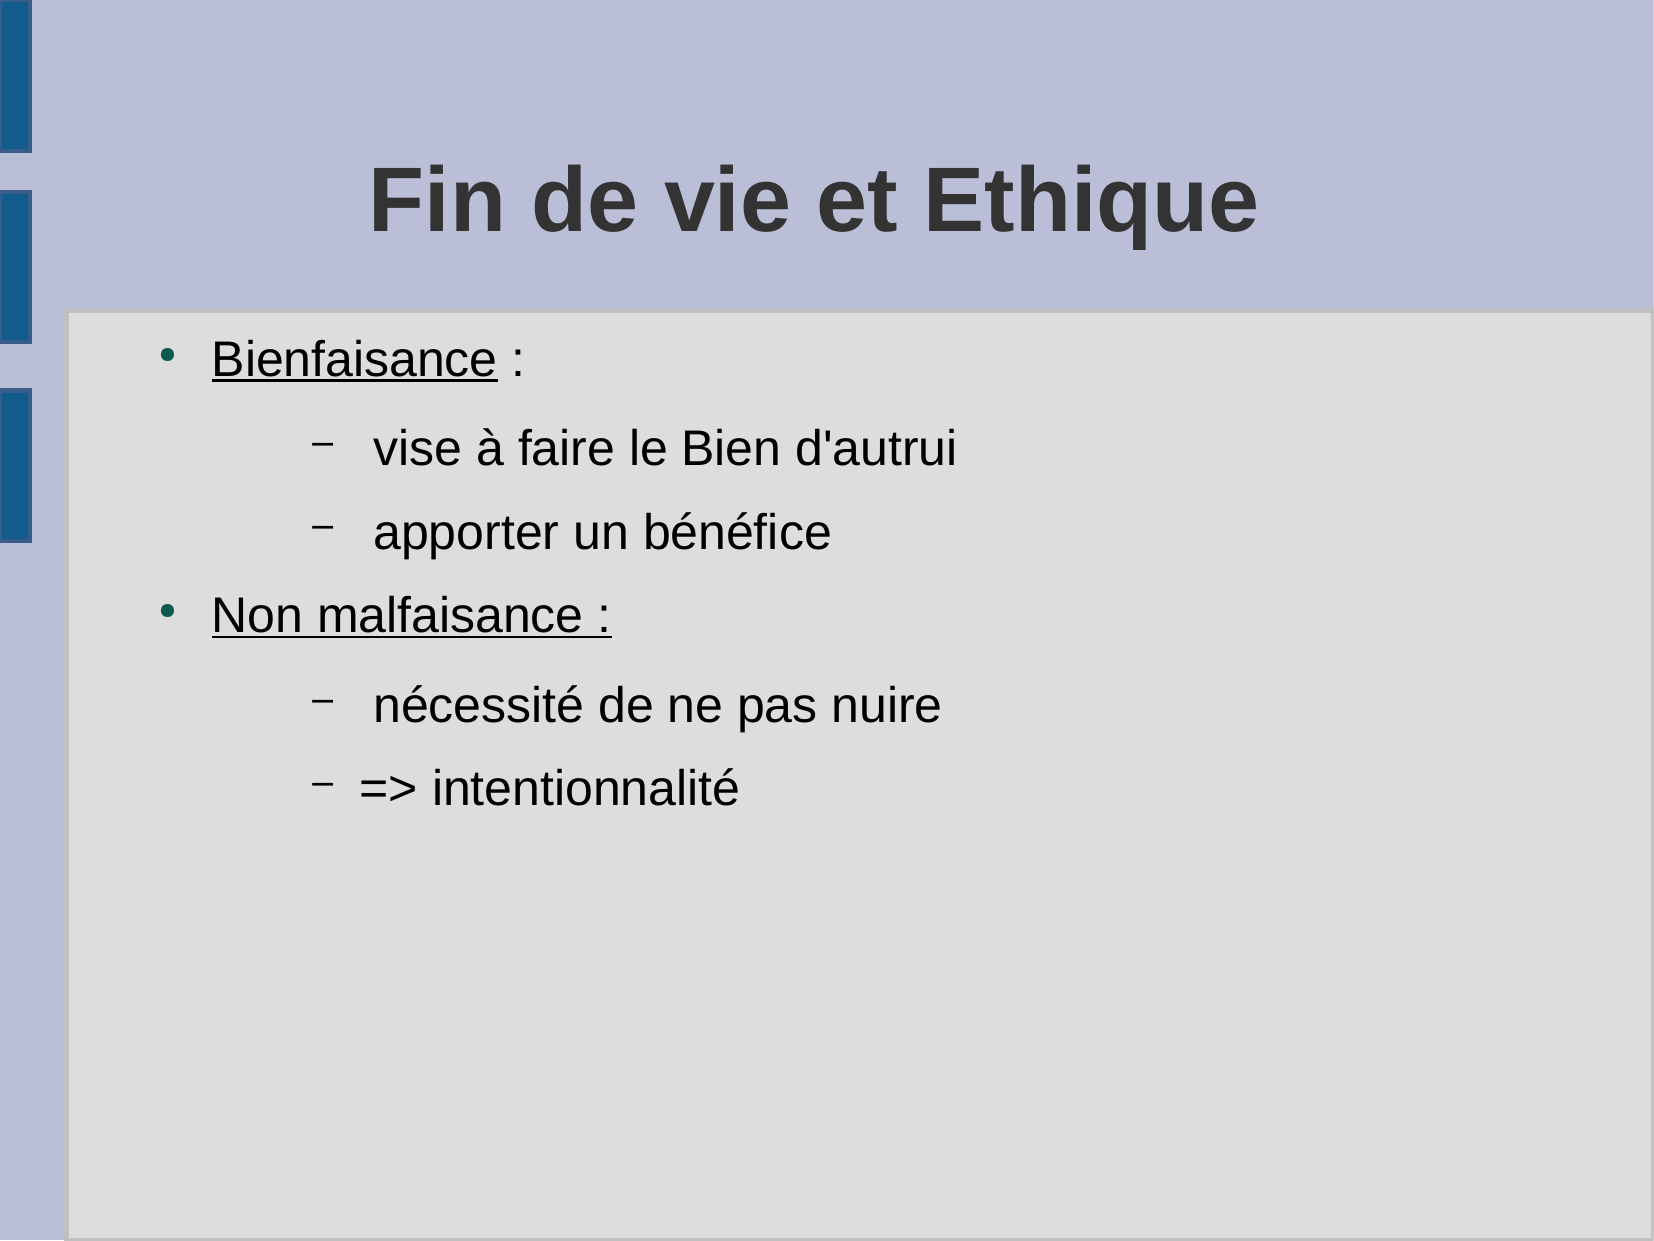

# Fin de vie et Ethique
Bienfaisance :
 vise à faire le Bien d'autrui
 apporter un bénéfice
Non malfaisance :
 nécessité de ne pas nuire
=> intentionnalité